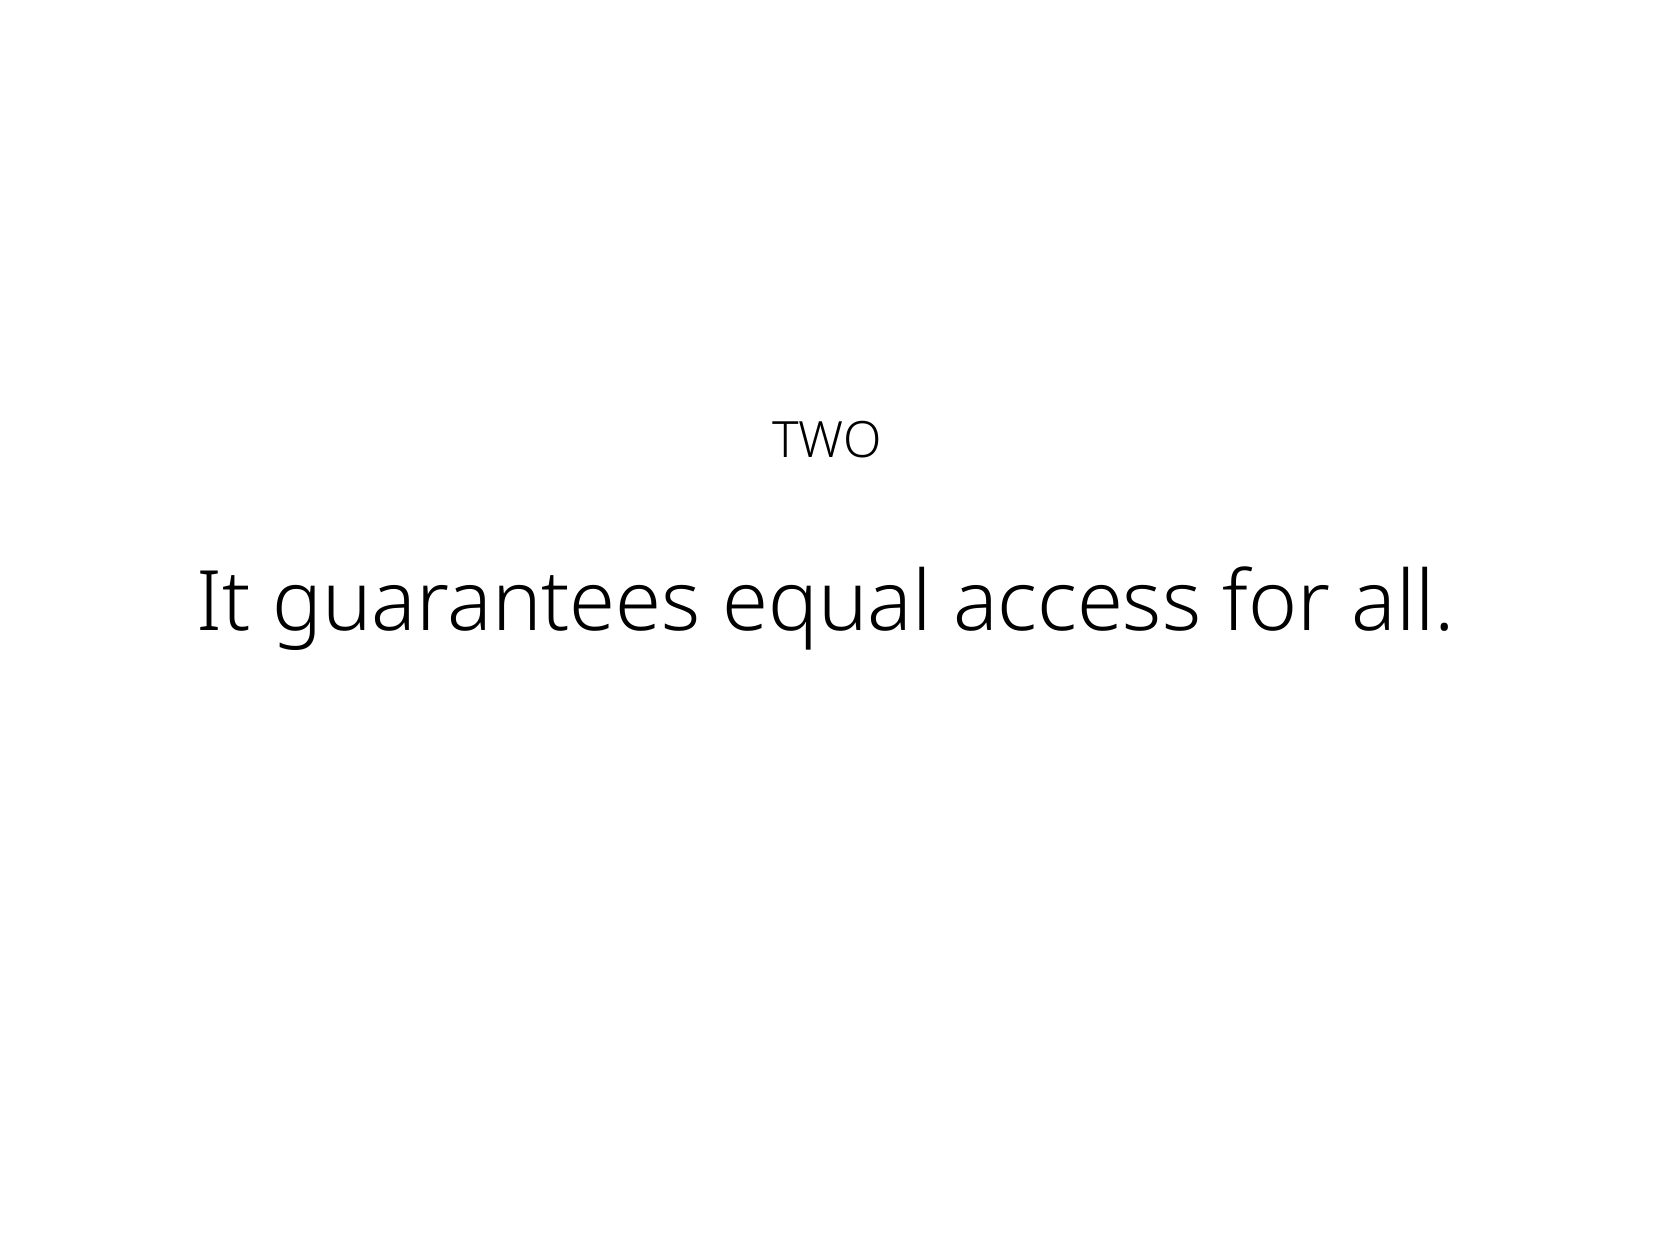

# TWO
It guarantees equal access for all.